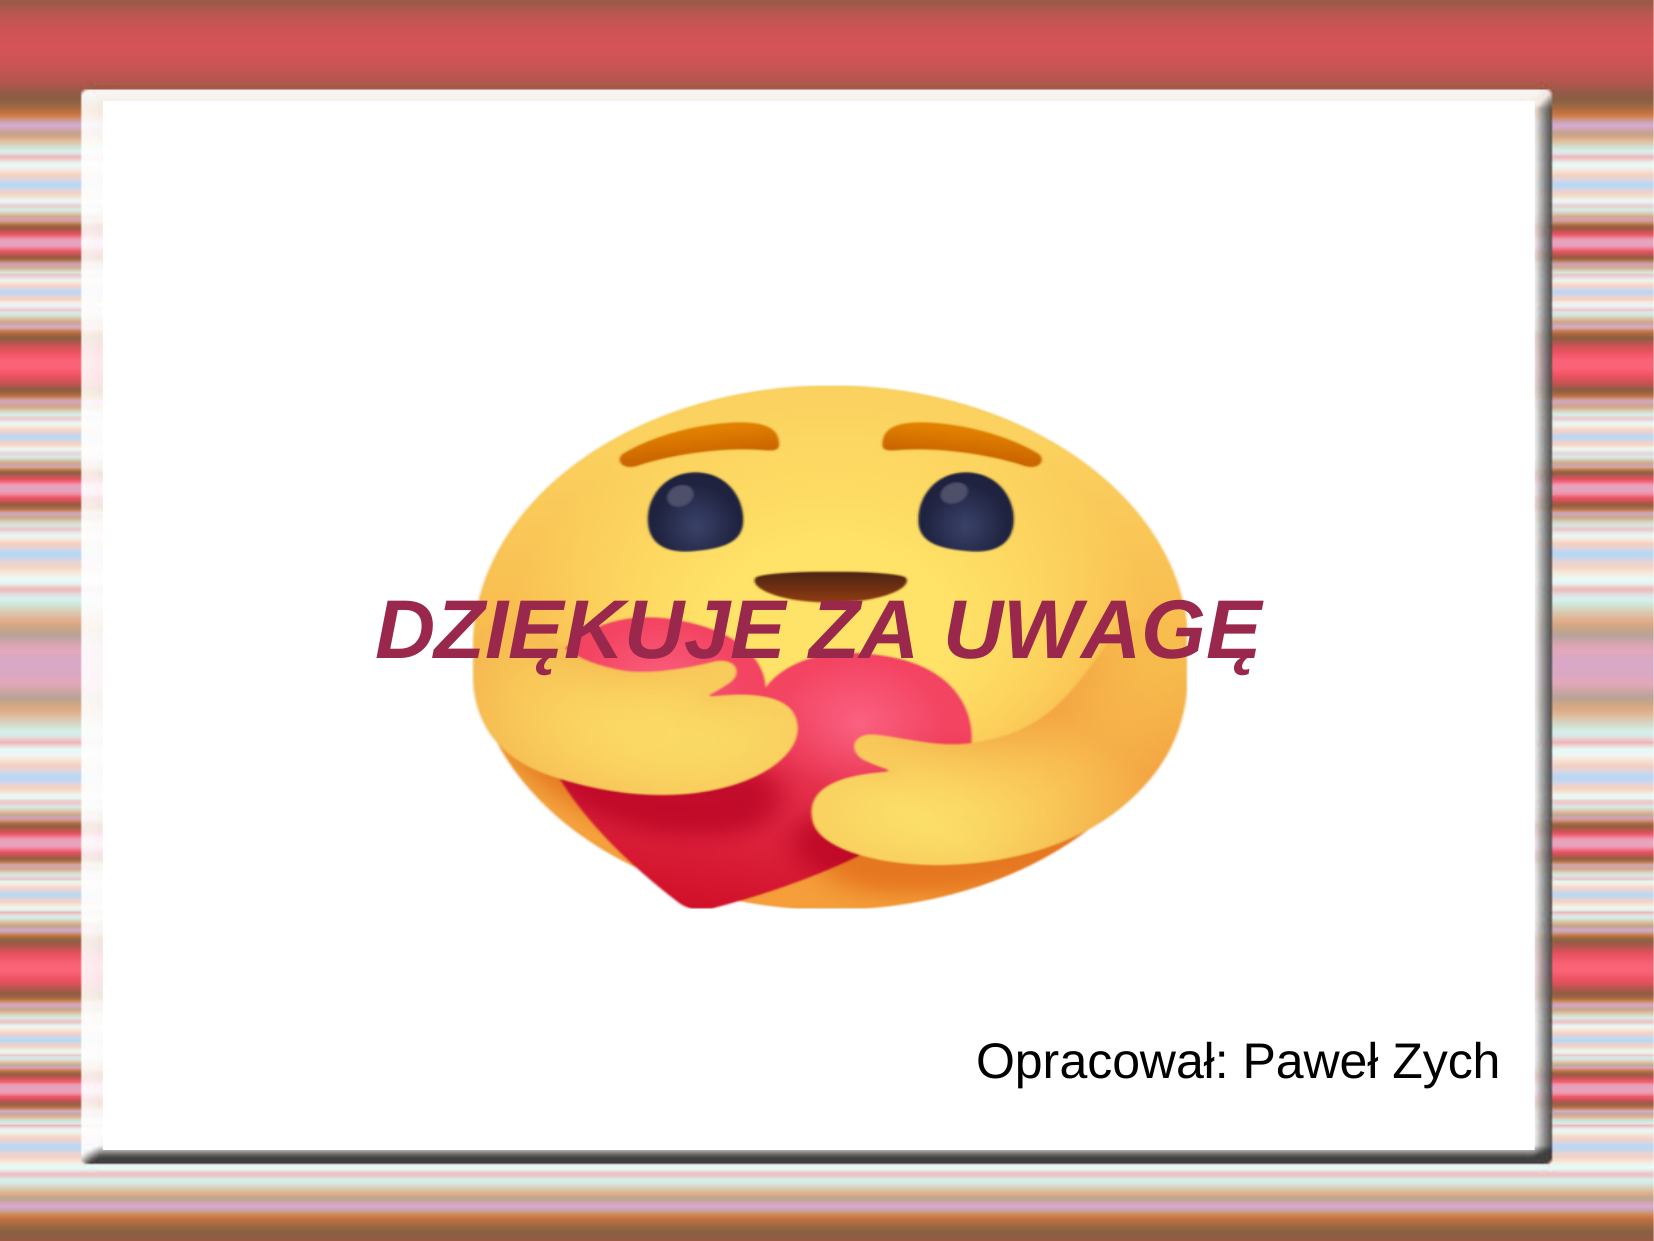

# DZIĘKUJE ZA UWAGĘ
Opracował: Paweł Zych